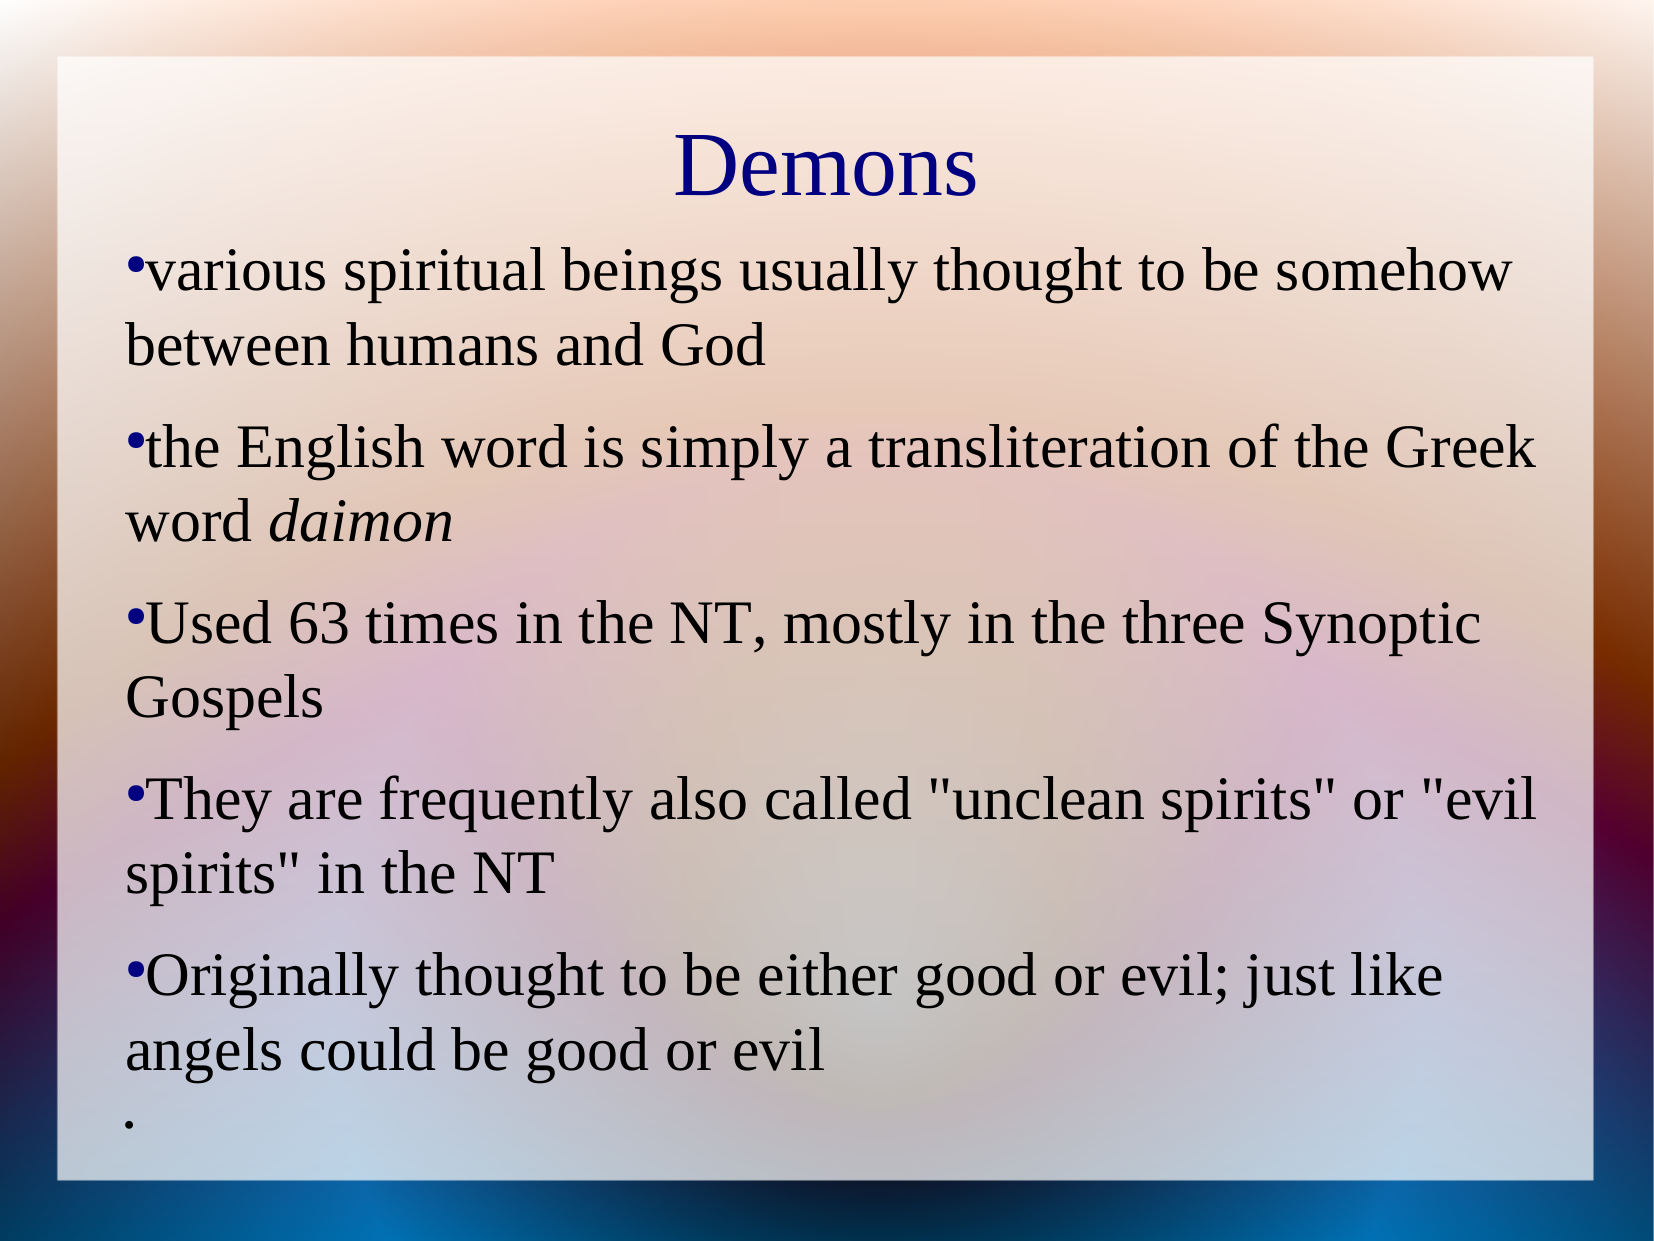

# Demons
various spiritual beings usually thought to be somehow between humans and God
the English word is simply a transliteration of the Greek word daimon
Used 63 times in the NT, mostly in the three Synoptic Gospels
They are frequently also called "unclean spirits" or "evil spirits" in the NT
Originally thought to be either good or evil; just like angels could be good or evil
·